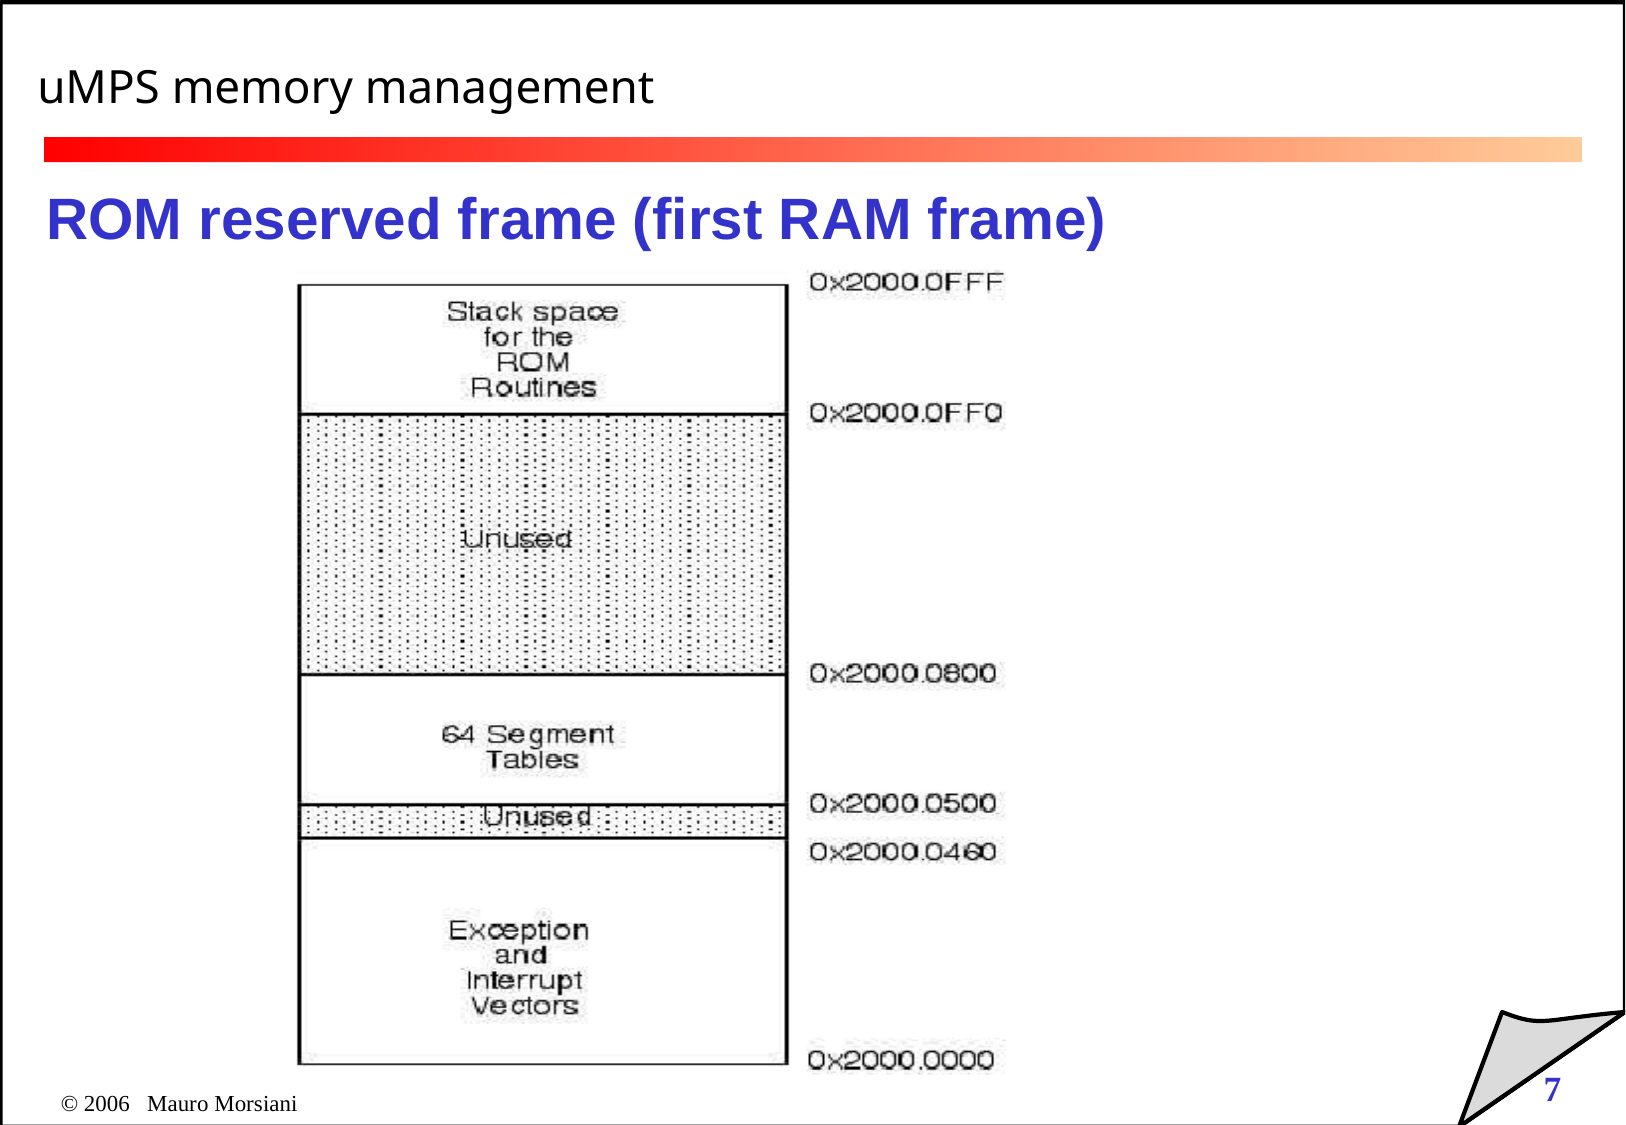

# uMPS memory management
ROM reserved frame (first RAM frame)